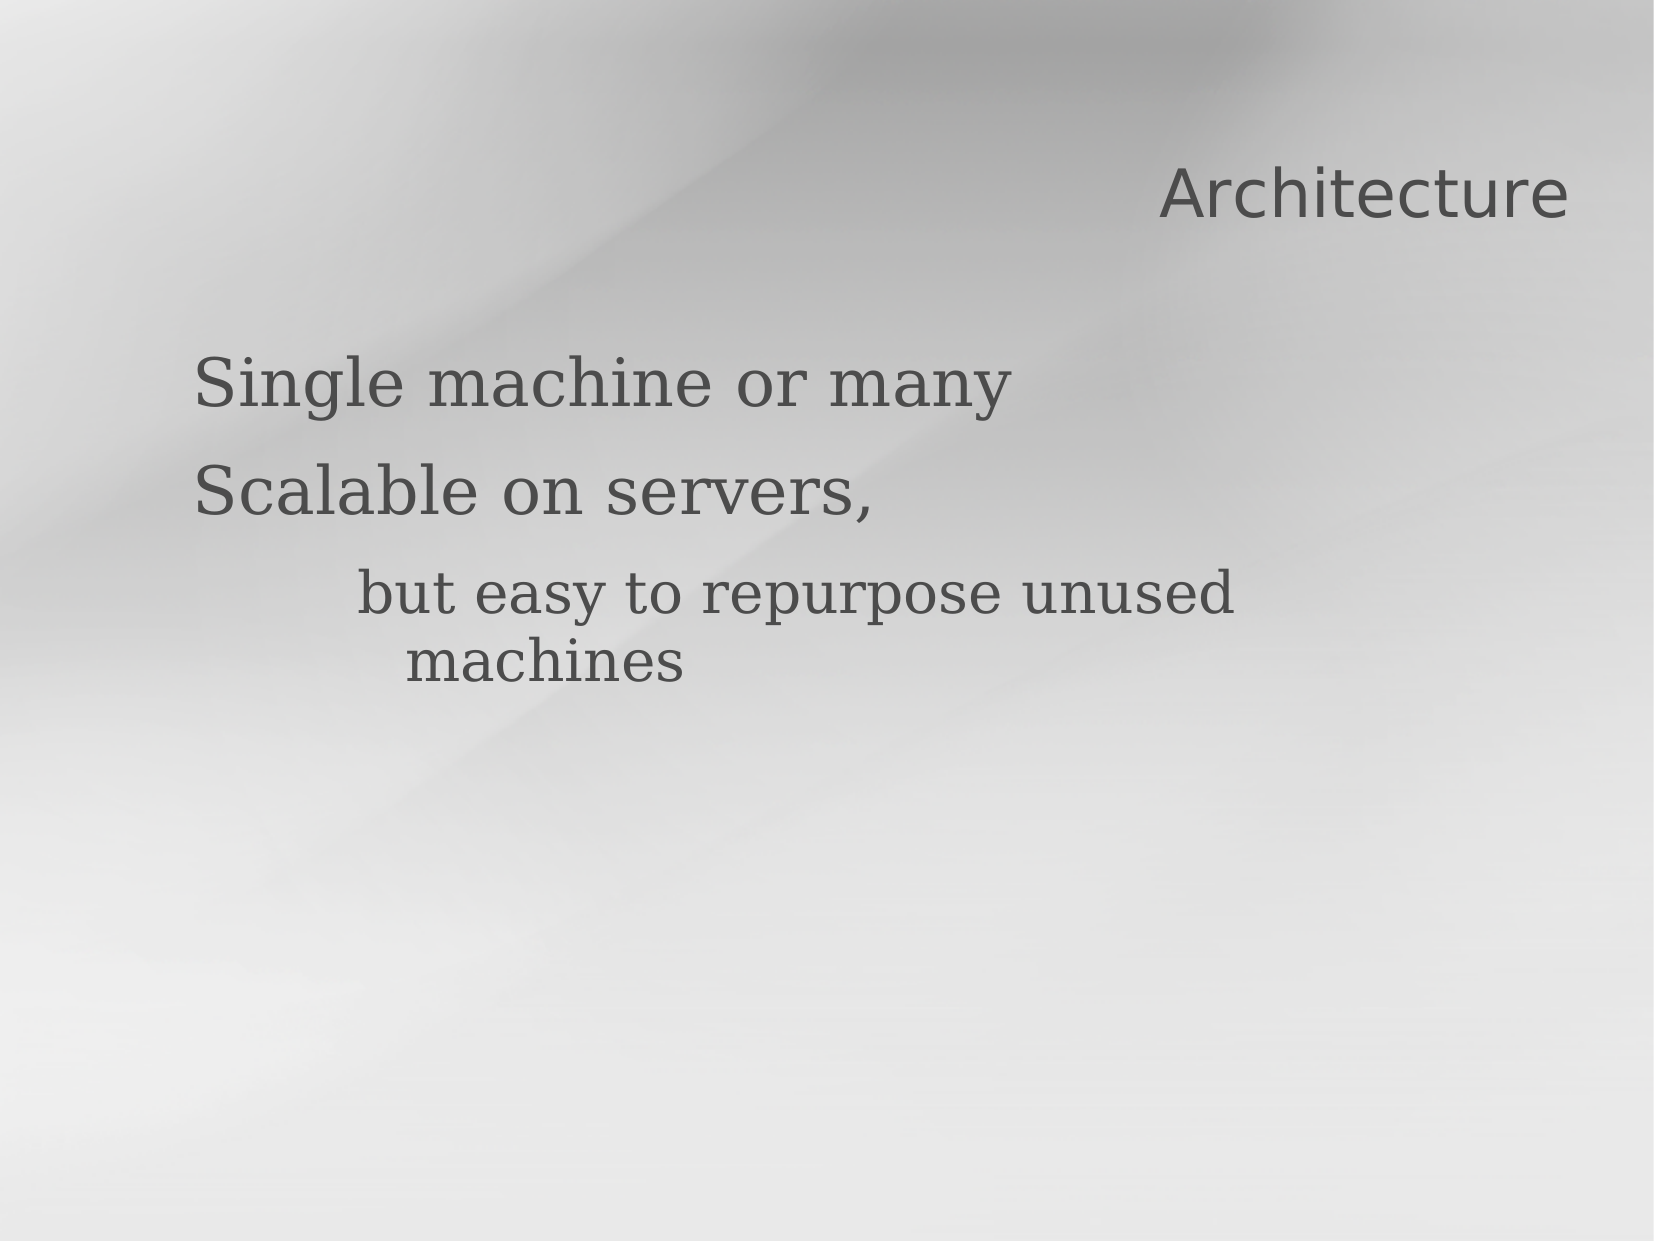

# Architecture
Single machine or many
Scalable on servers,
but easy to repurpose unused machines